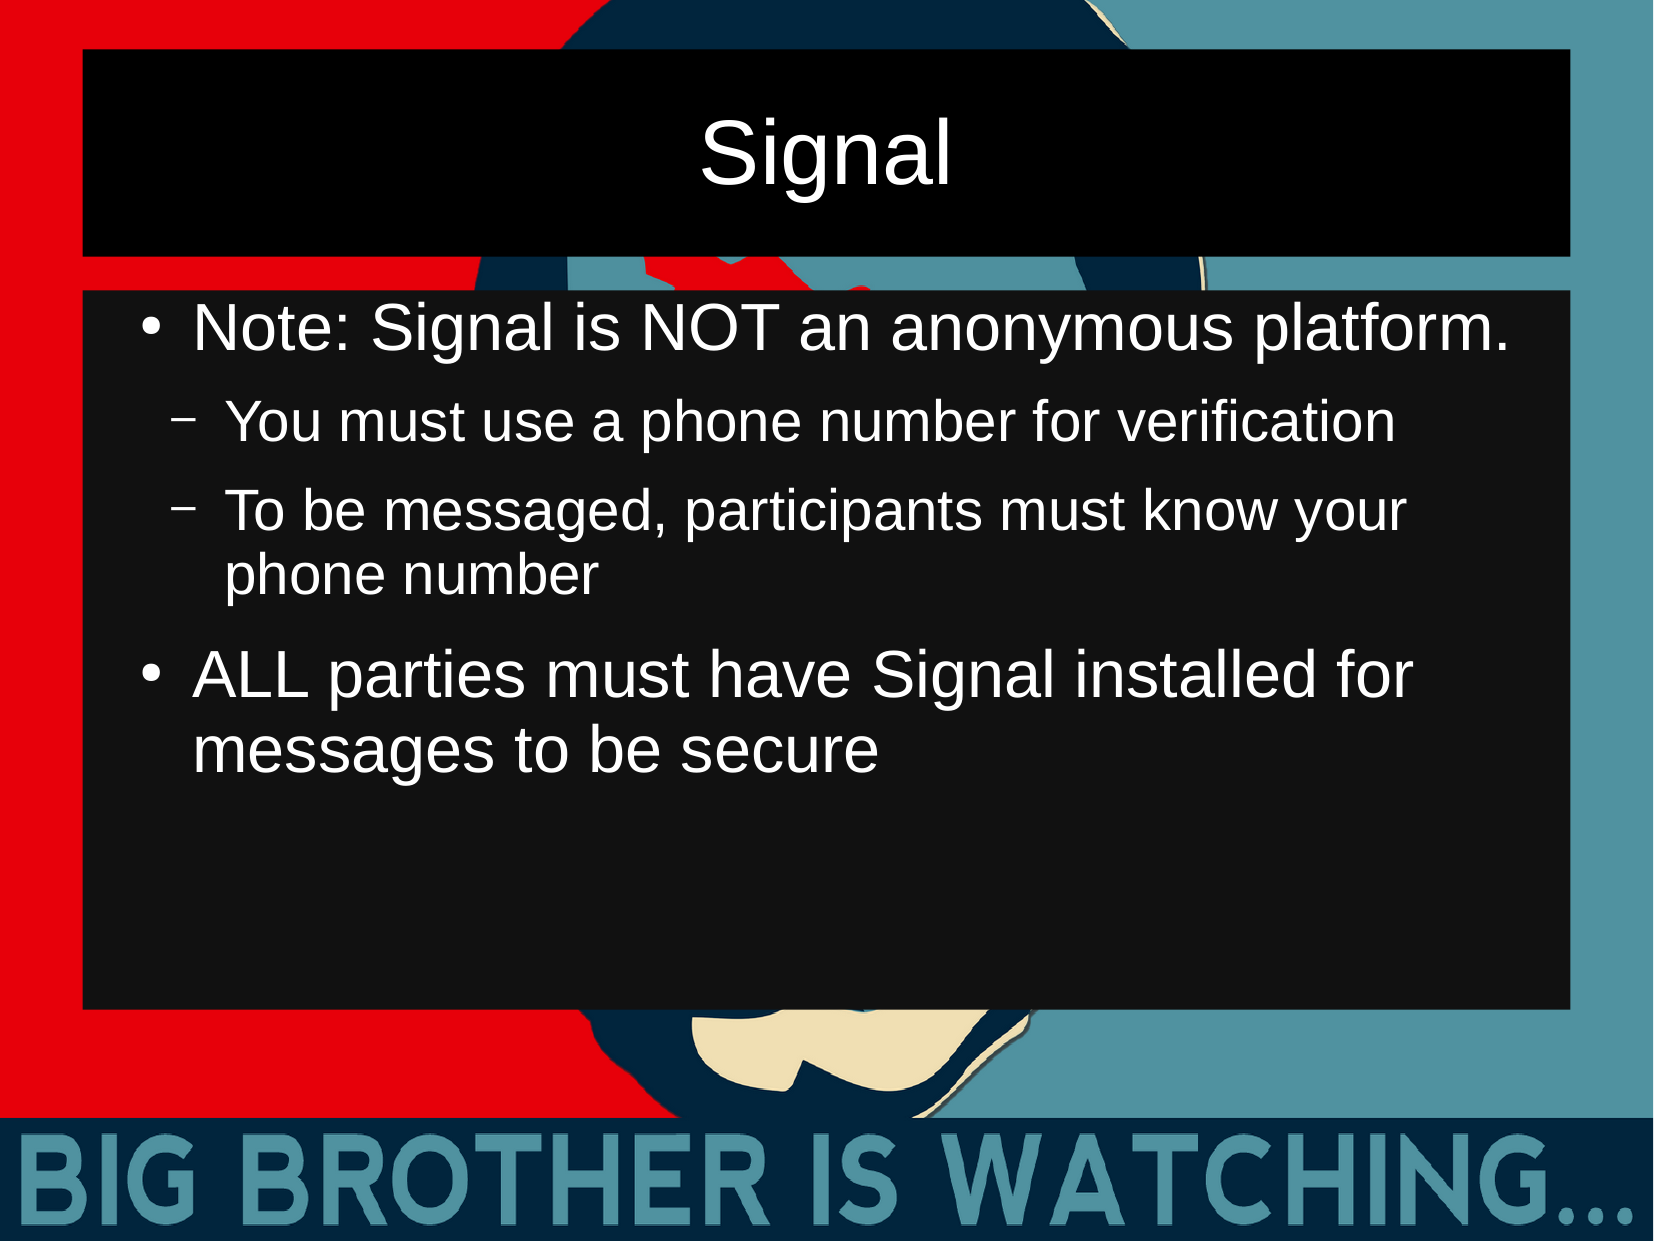

# Signal
Note: Signal is NOT an anonymous platform.
You must use a phone number for verification
To be messaged, participants must know your phone number
ALL parties must have Signal installed for messages to be secure